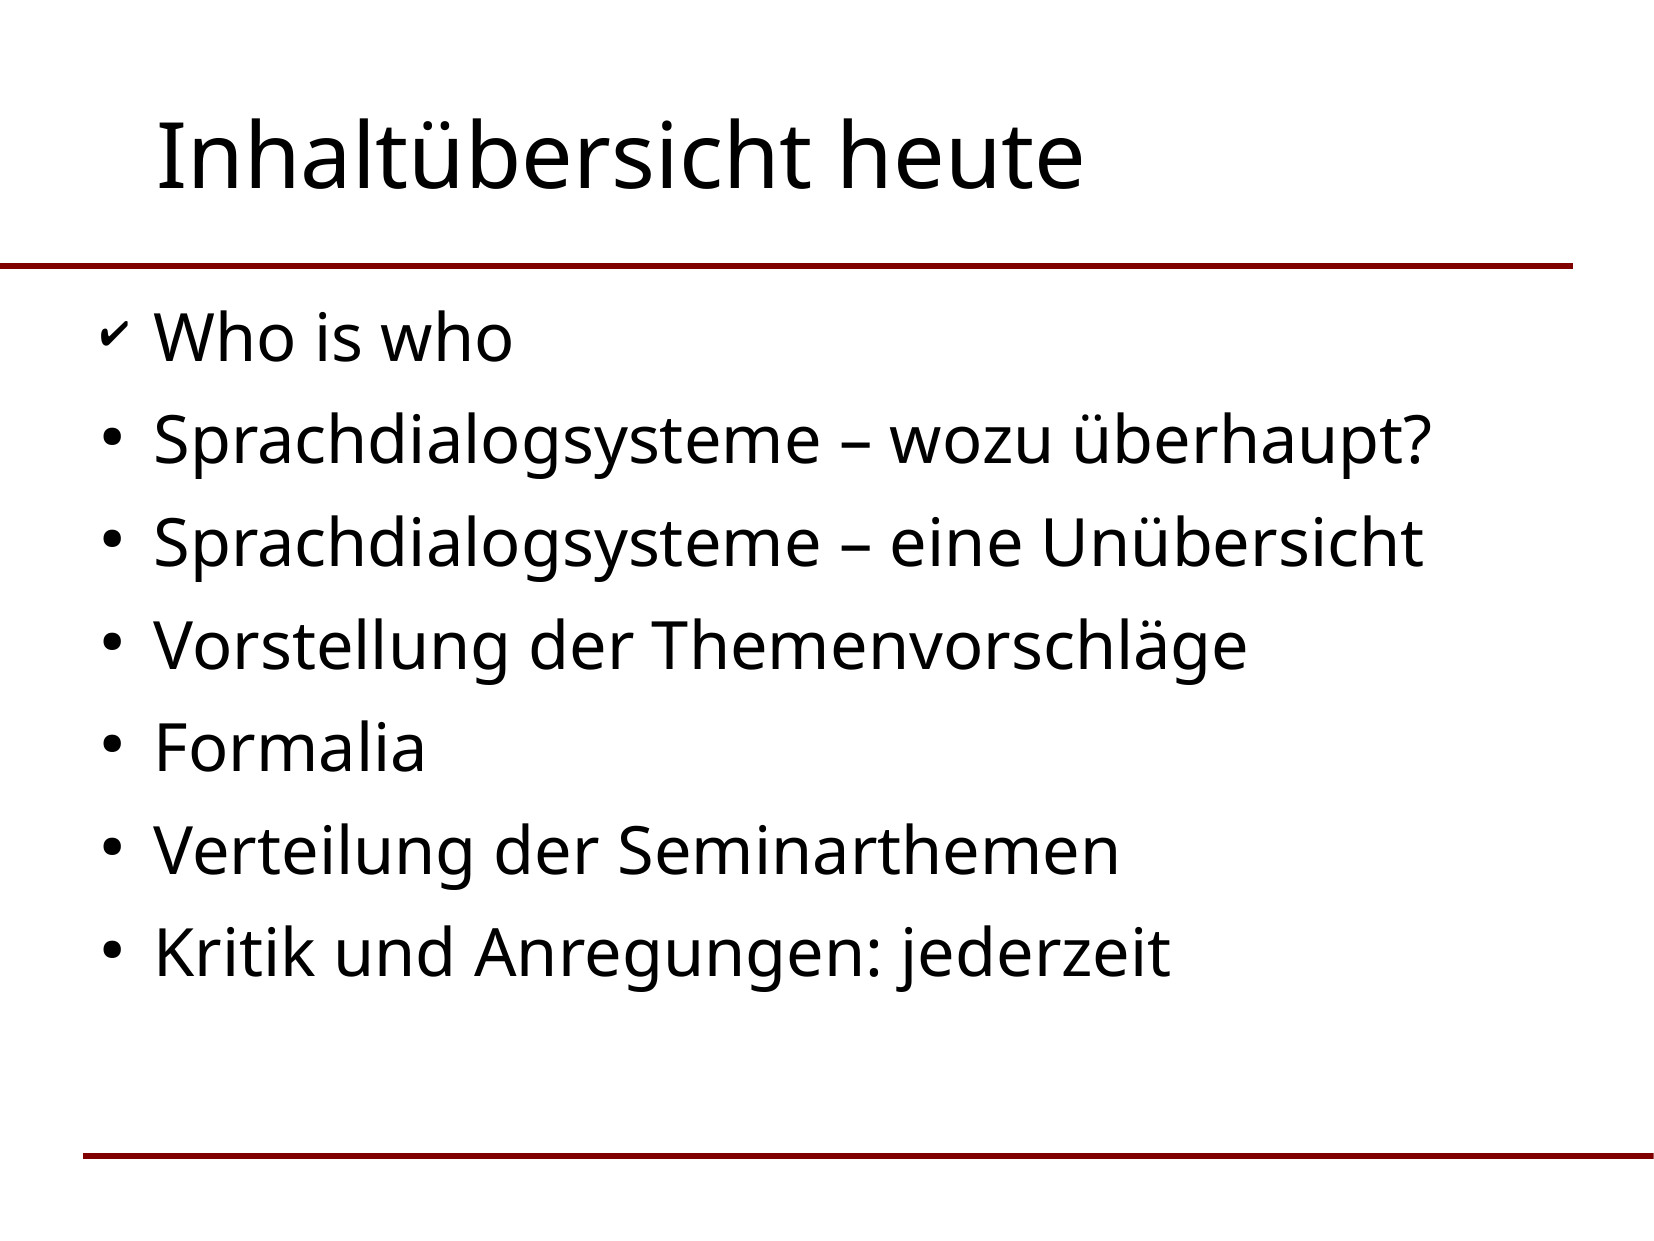

# Inhaltübersicht heute
Who is who
Sprachdialogsysteme – wozu überhaupt?
Sprachdialogsysteme – eine Unübersicht
Vorstellung der Themenvorschläge
Formalia
Verteilung der Seminarthemen
Kritik und Anregungen: jederzeit